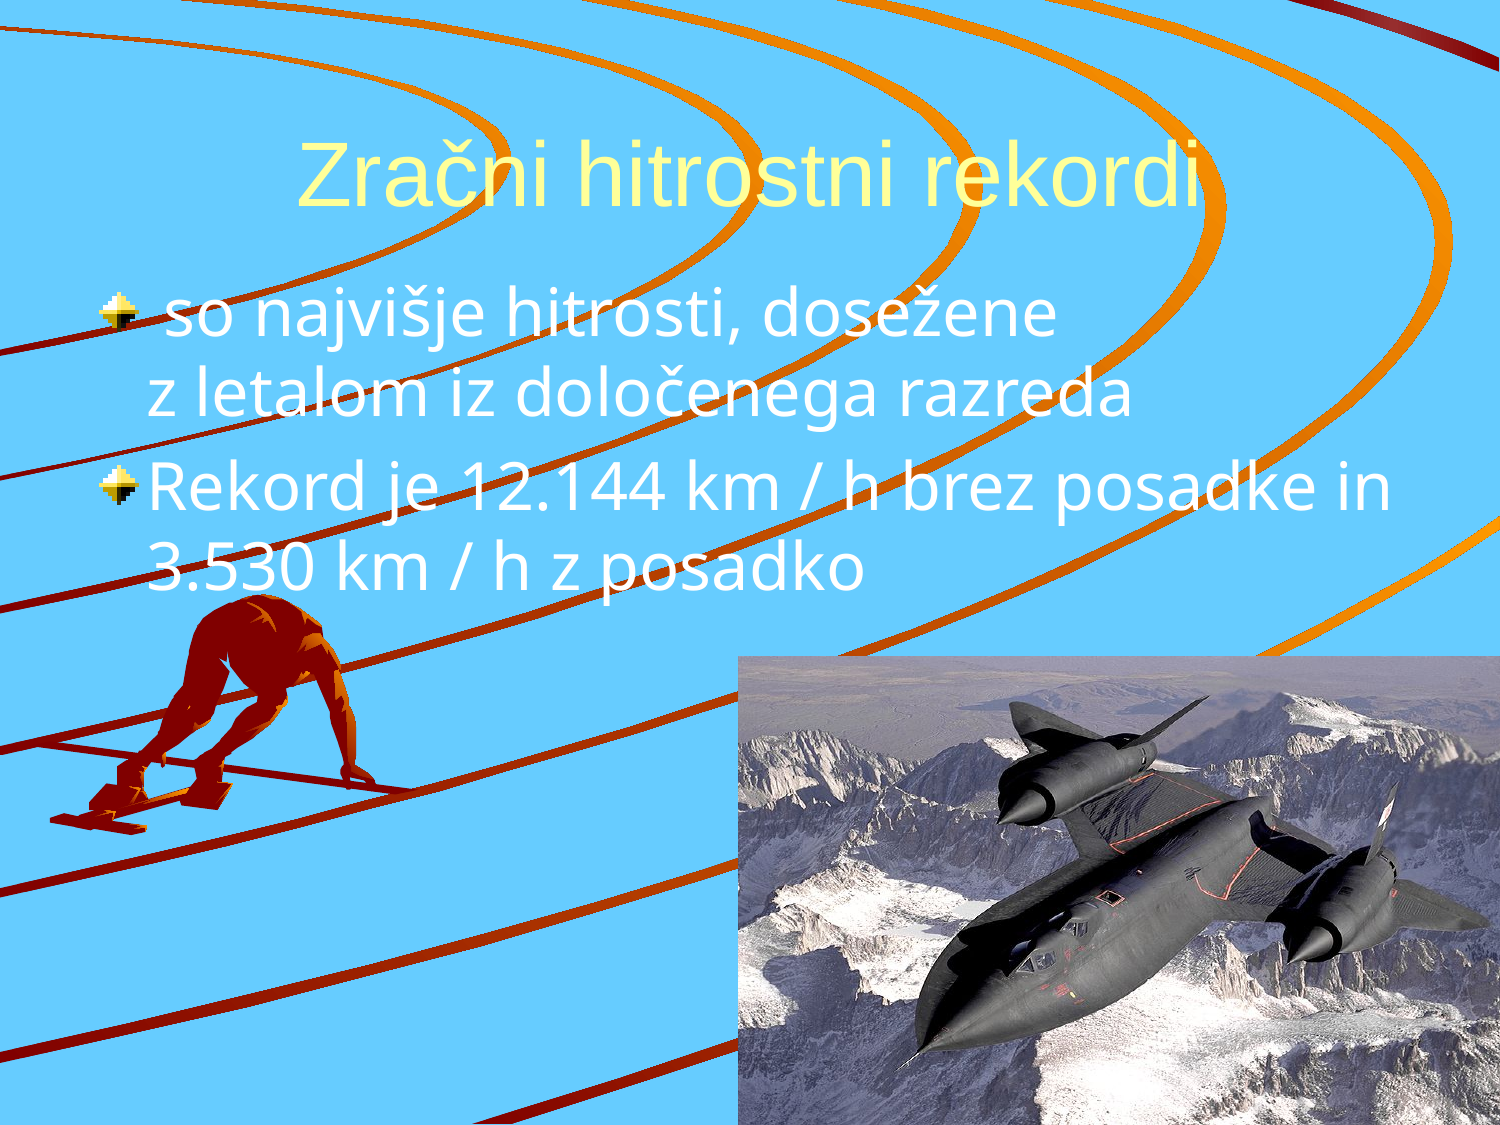

# Zračni hitrostni rekordi
 so najvišje hitrosti, dosežene z letalom iz določenega razreda
Rekord je 12.144 km / h brez posadke in 3.530 km / h z posadko